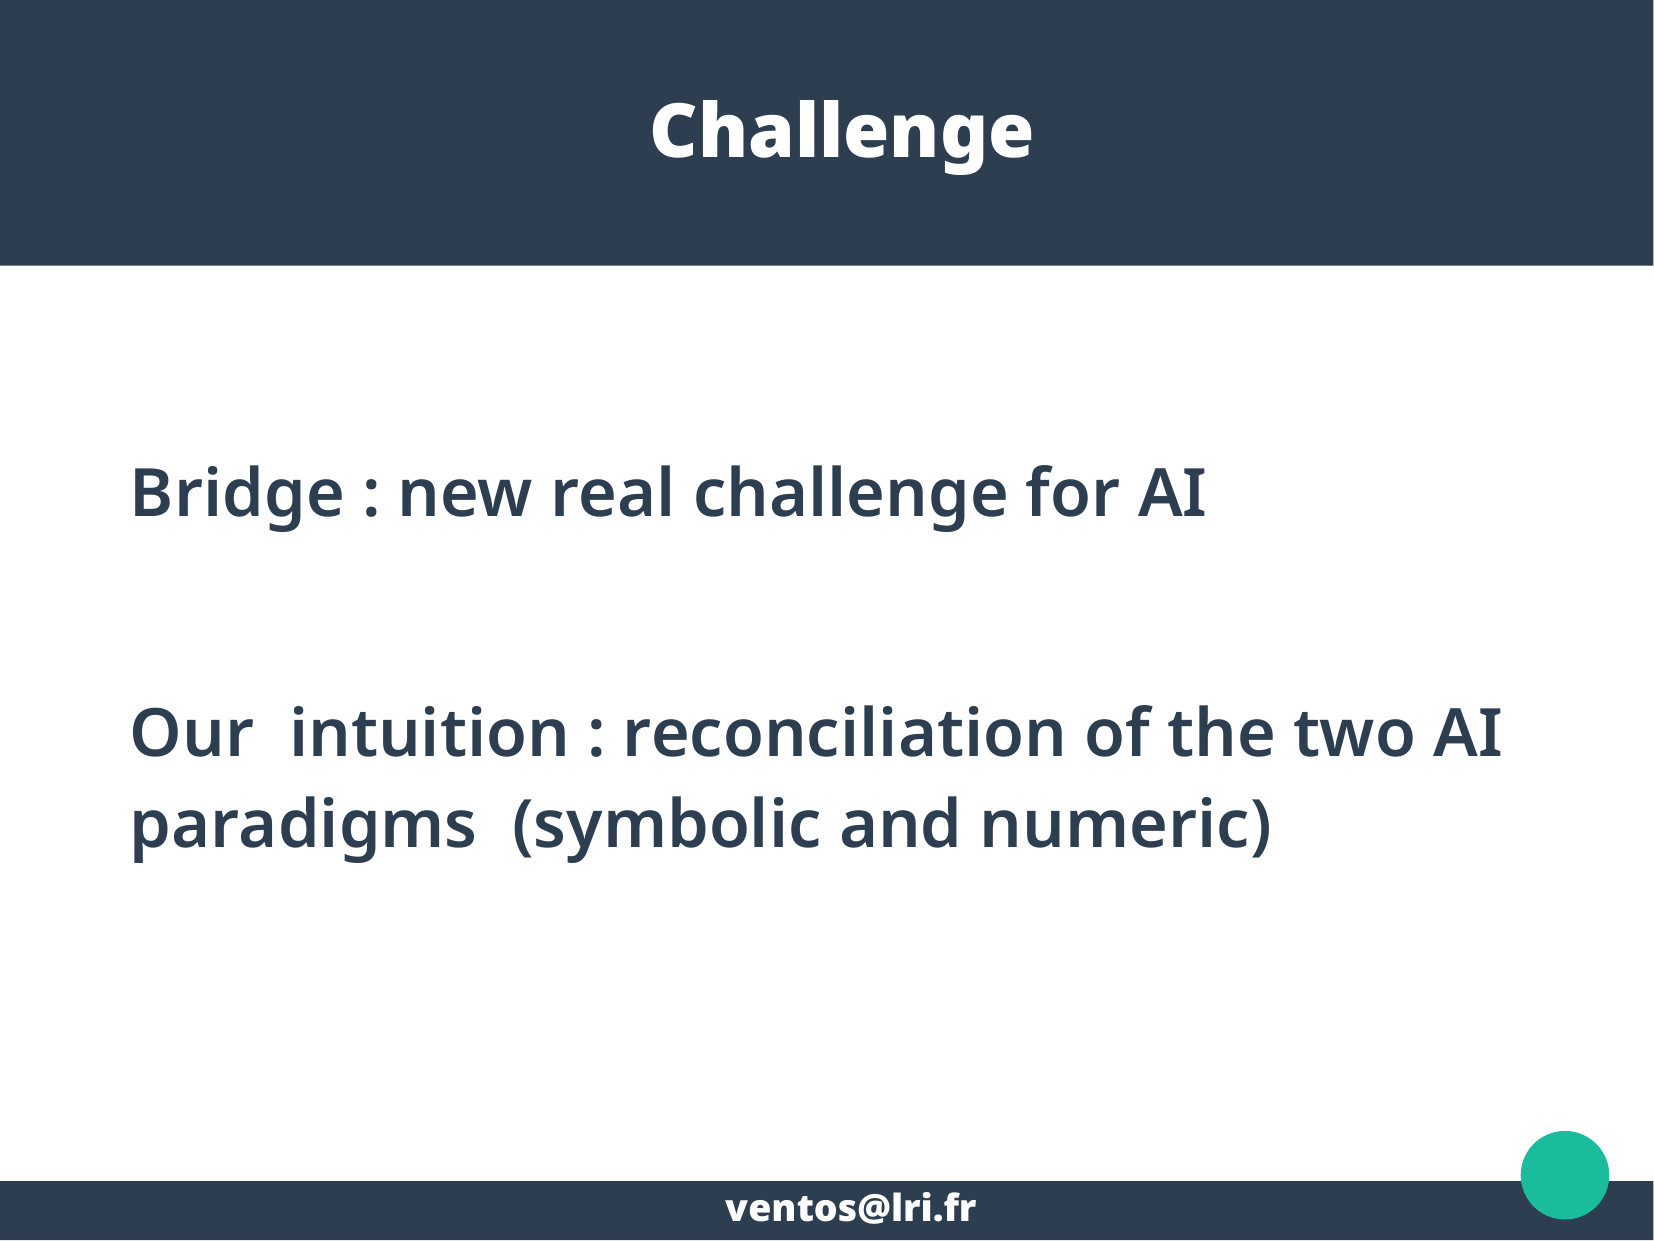

# Challenge
Bridge : new real challenge for AI
Our intuition : reconciliation of the two AI paradigms  (symbolic and numeric)
 ventos@lri.fr